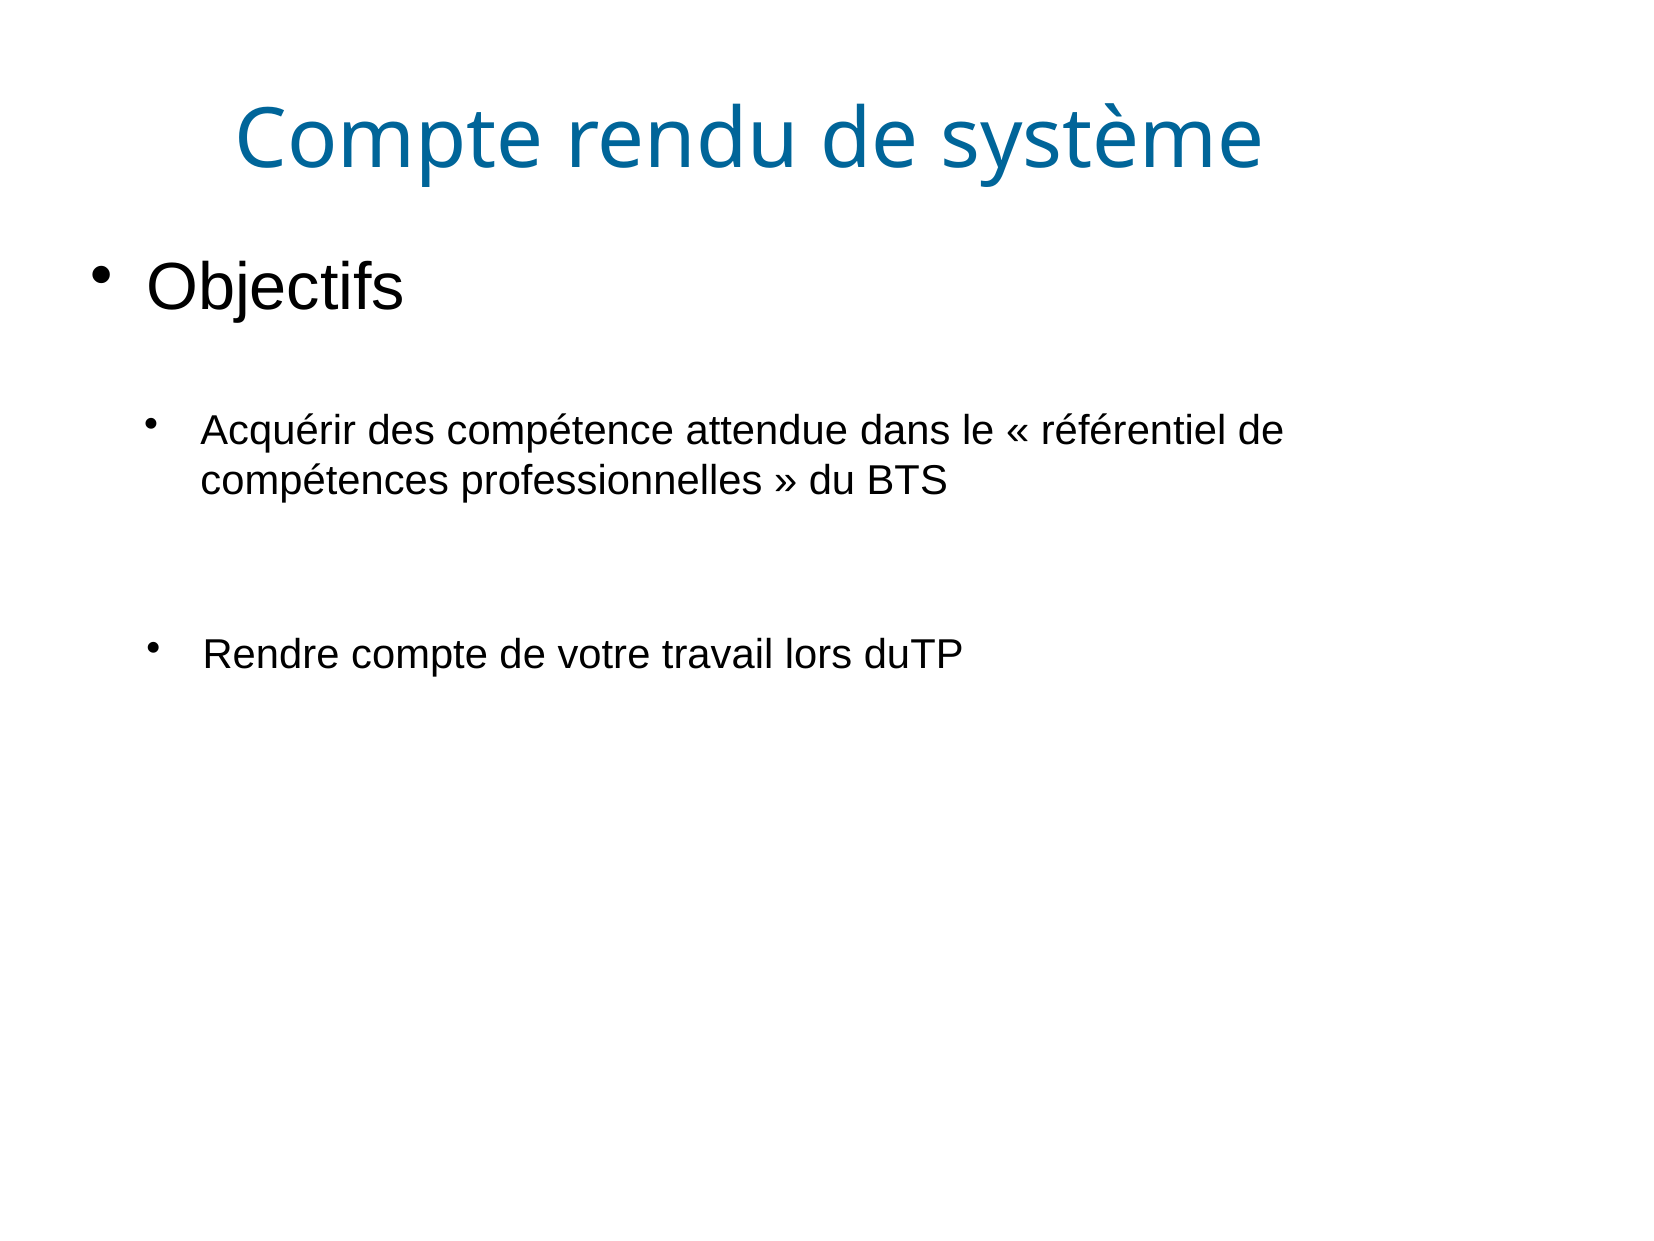

# Compte rendu de système
Objectifs
Acquérir des compétence attendue dans le « référentiel de compétences professionnelles » du BTS
Rendre compte de votre travail lors duTP